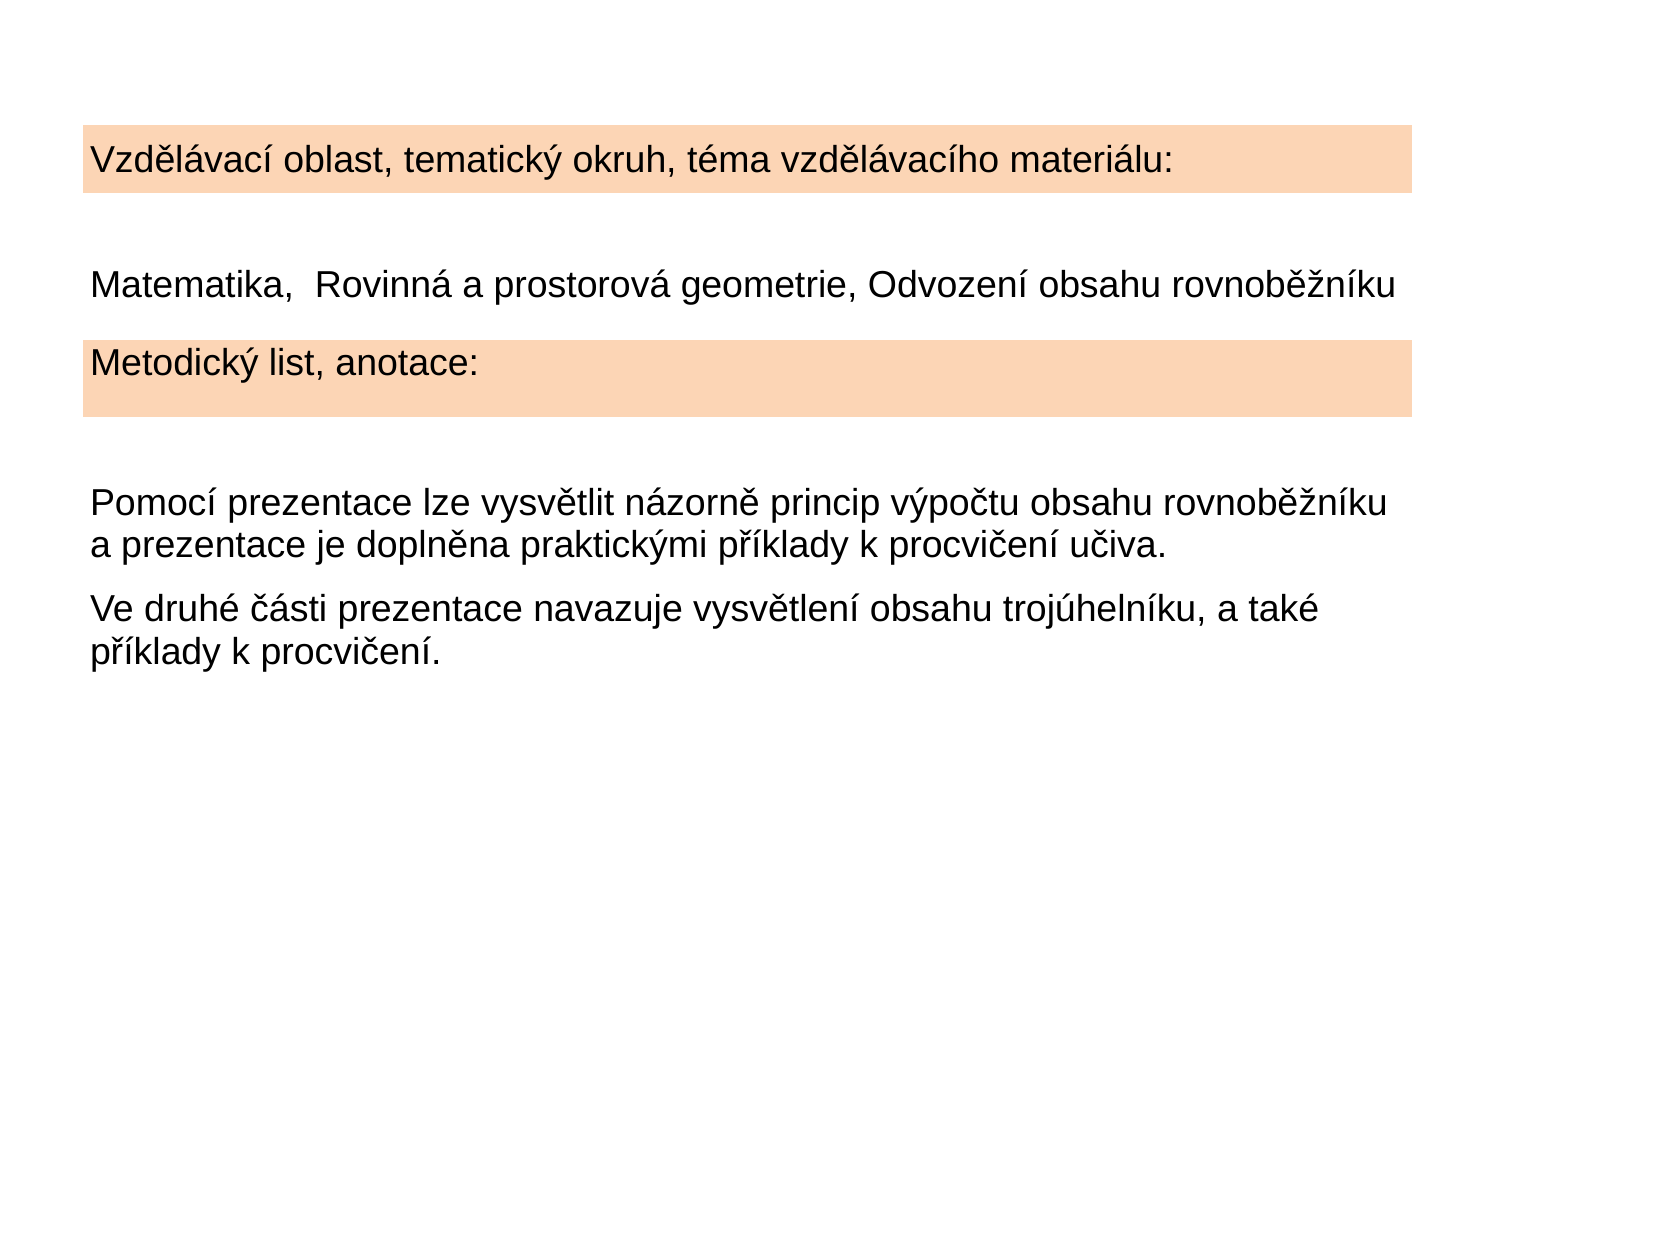

| Vzdělávací oblast, tematický okruh, téma vzdělávacího materiálu: |
| --- |
| Matematika, Rovinná a prostorová geometrie, Odvození obsahu rovnoběžníku |
| Metodický list, anotace: |
| Pomocí prezentace lze vysvětlit názorně princip výpočtu obsahu rovnoběžníku a prezentace je doplněna praktickými příklady k procvičení učiva. Ve druhé části prezentace navazuje vysvětlení obsahu trojúhelníku, a také příklady k procvičení. |